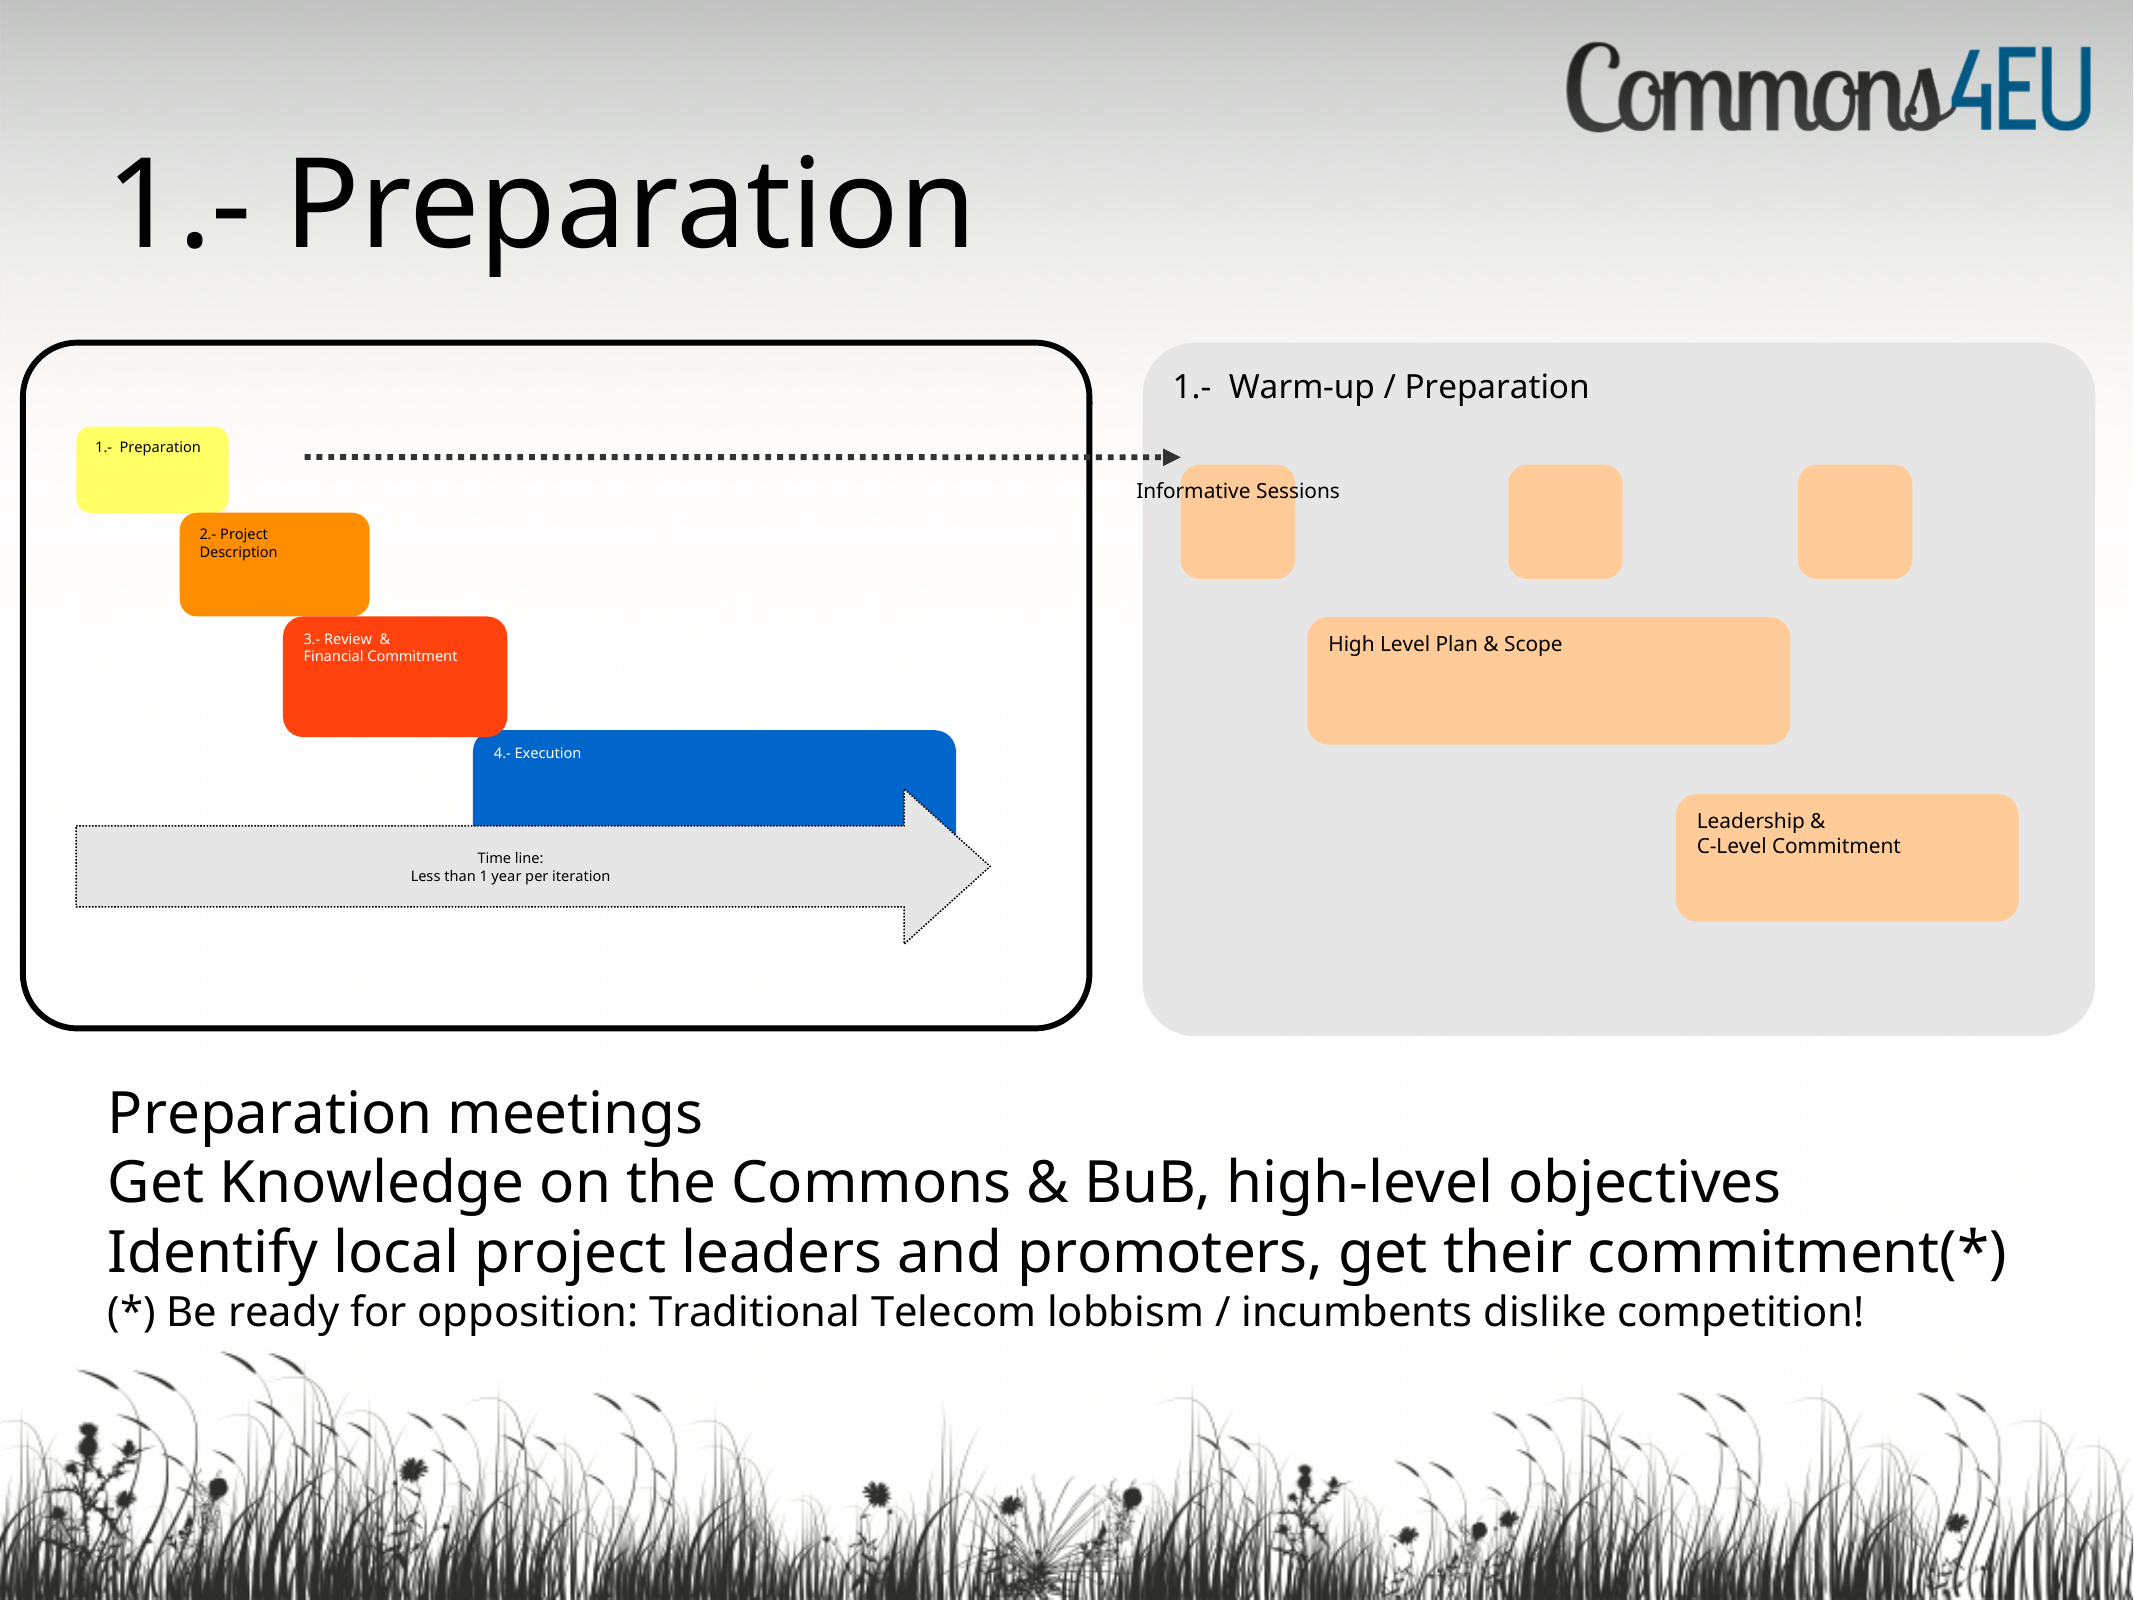

# 1.- Preparation
1.- Warm-up / Preparation
1.- Preparation
Informative Sessions
2.- Project Description
3.- Review &
Financial Commitment
High Level Plan & Scope
4.- Execution
Time line:
Less than 1 year per iteration
Leadership &
C-Level Commitment
Preparation meetings
Get Knowledge on the Commons & BuB, high-level objectives
Identify local project leaders and promoters, get their commitment(*)
(*) Be ready for opposition: Traditional Telecom lobbism / incumbents dislike competition!